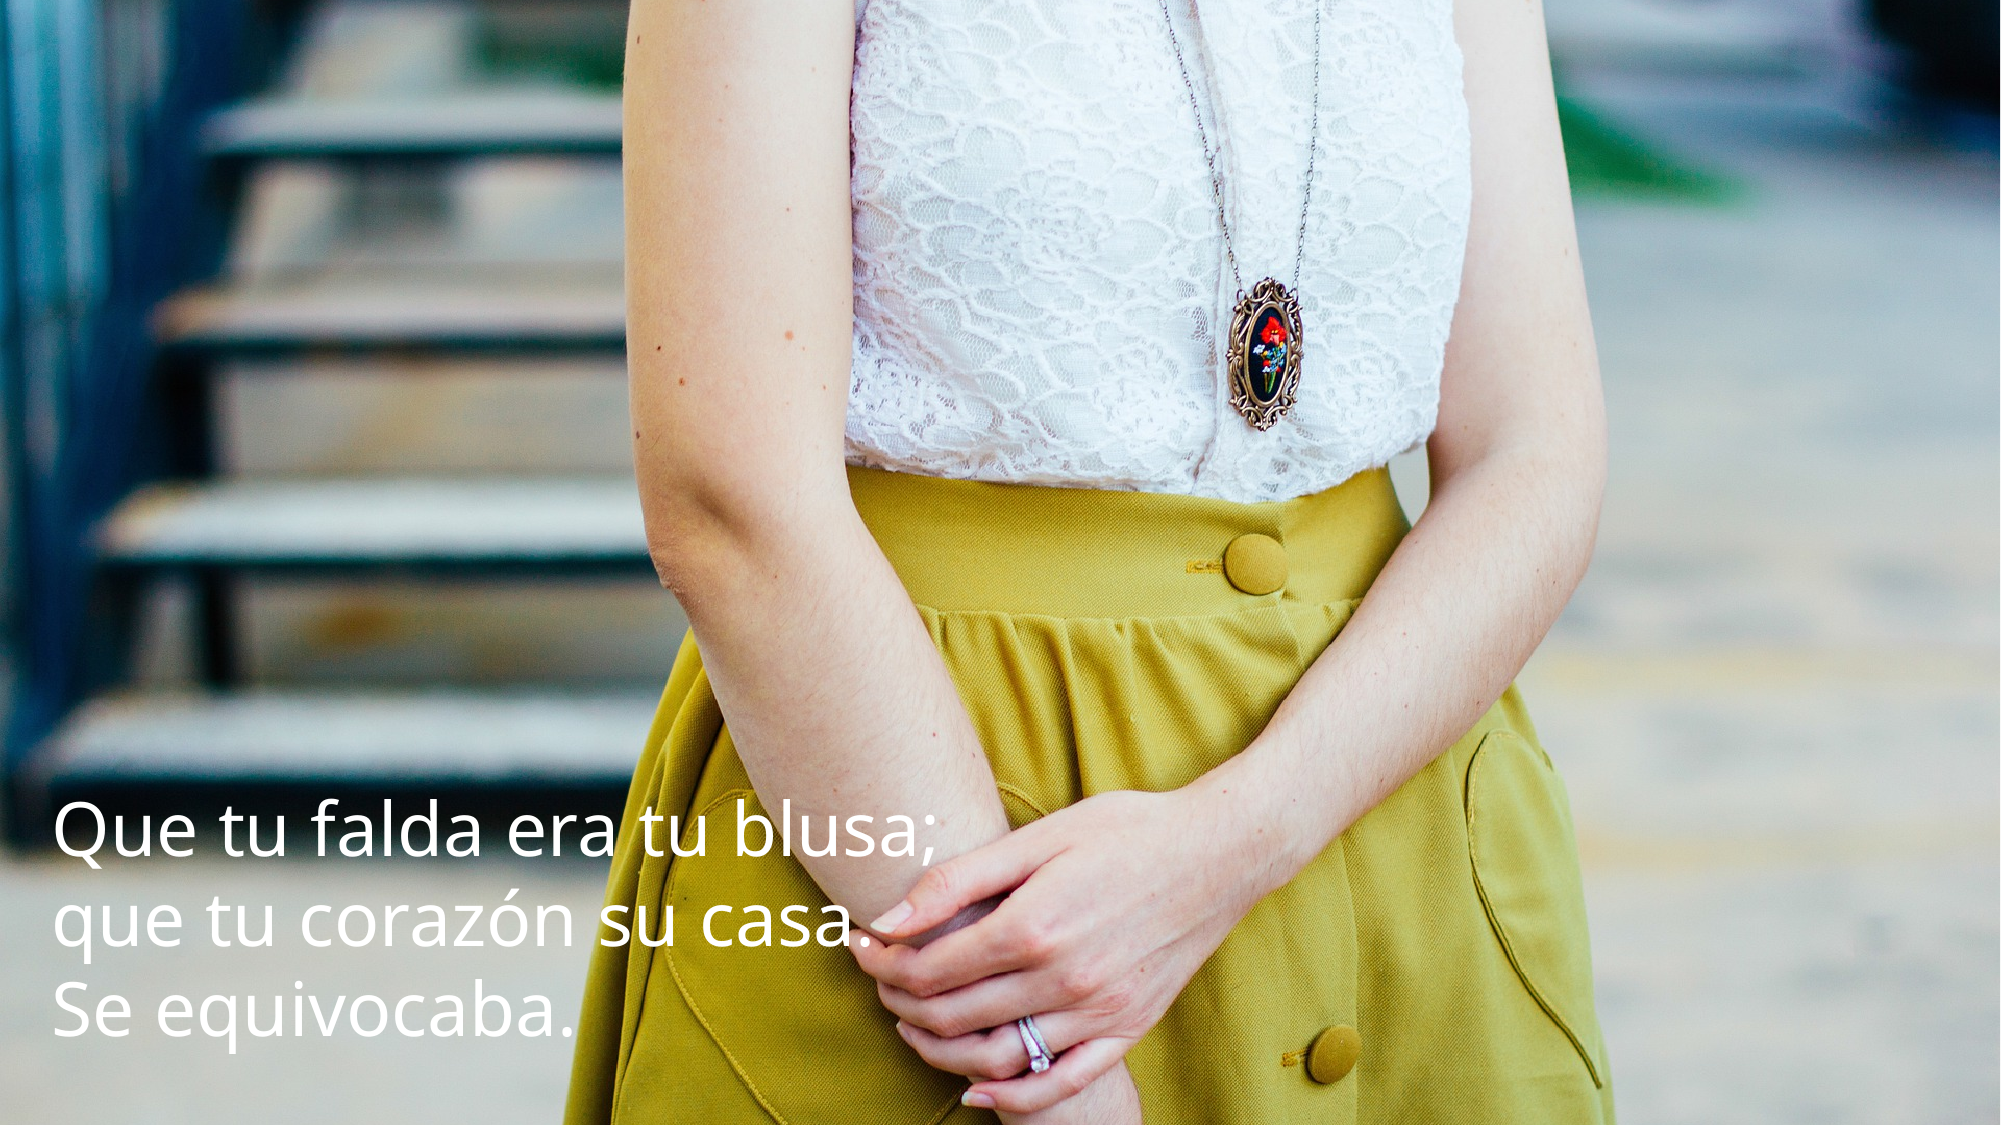

Que tu falda era tu blusa;
que tu corazón su casa.
Se equivocaba.